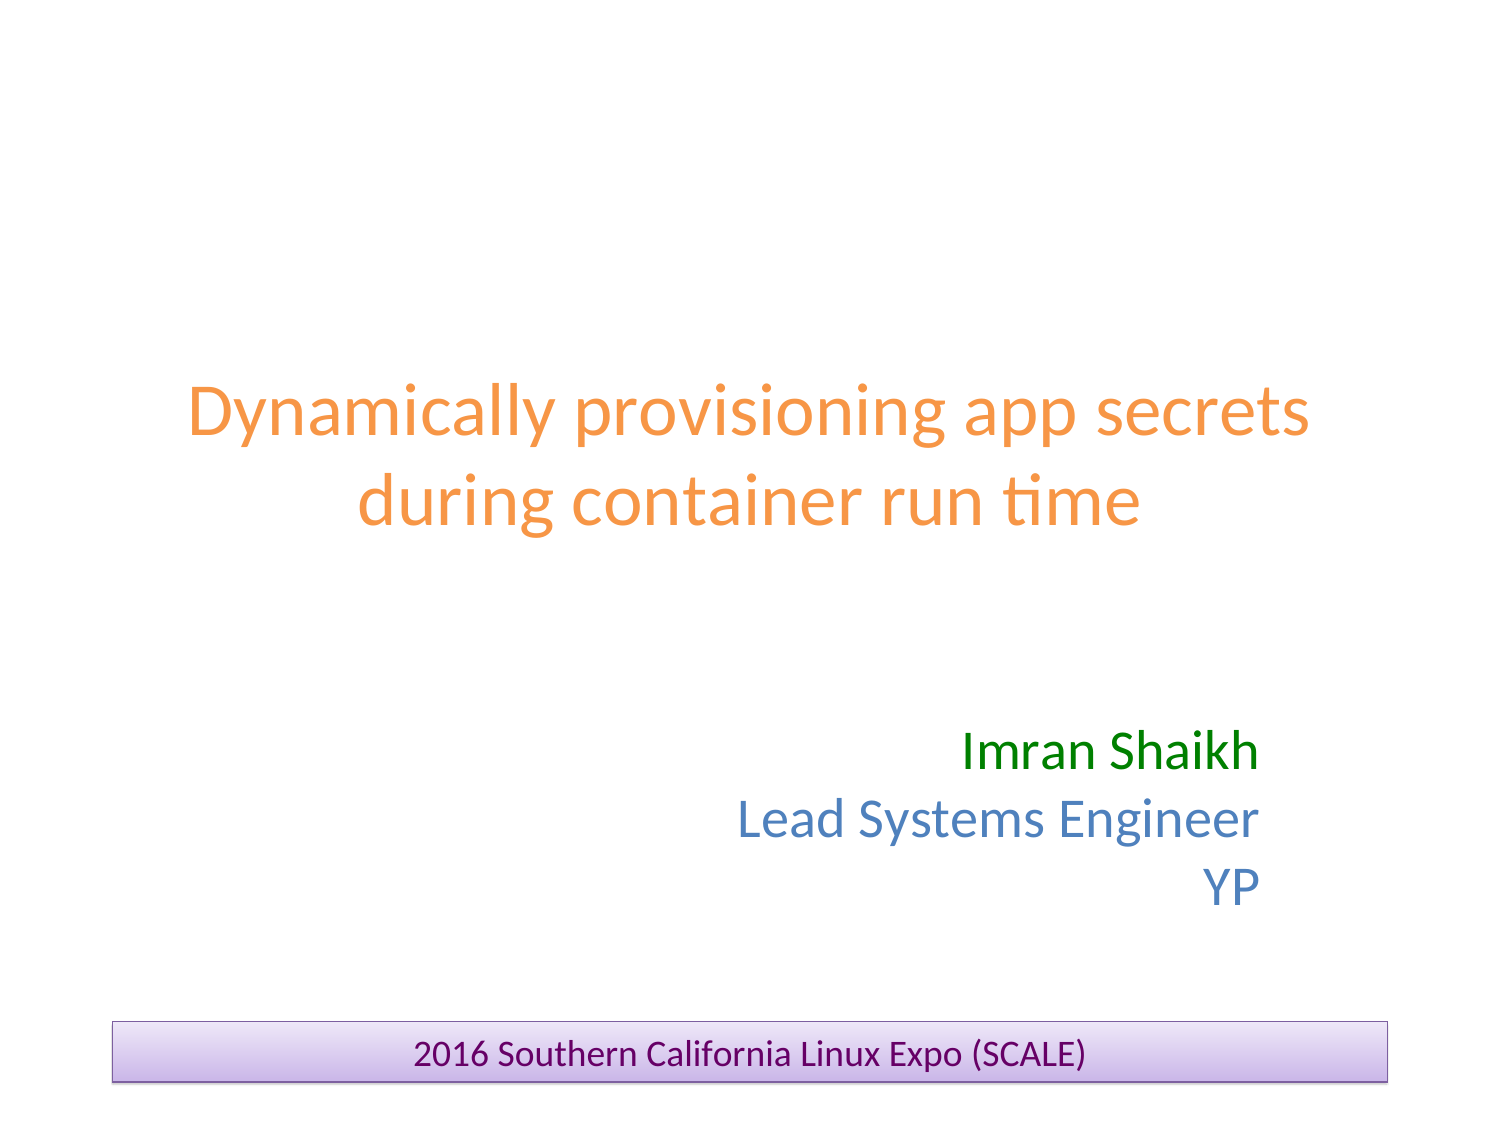

# Dynamically provisioning app secrets during container run time
Imran Shaikh
Lead Systems Engineer
YP
2016 Southern California Linux Expo (SCALE)